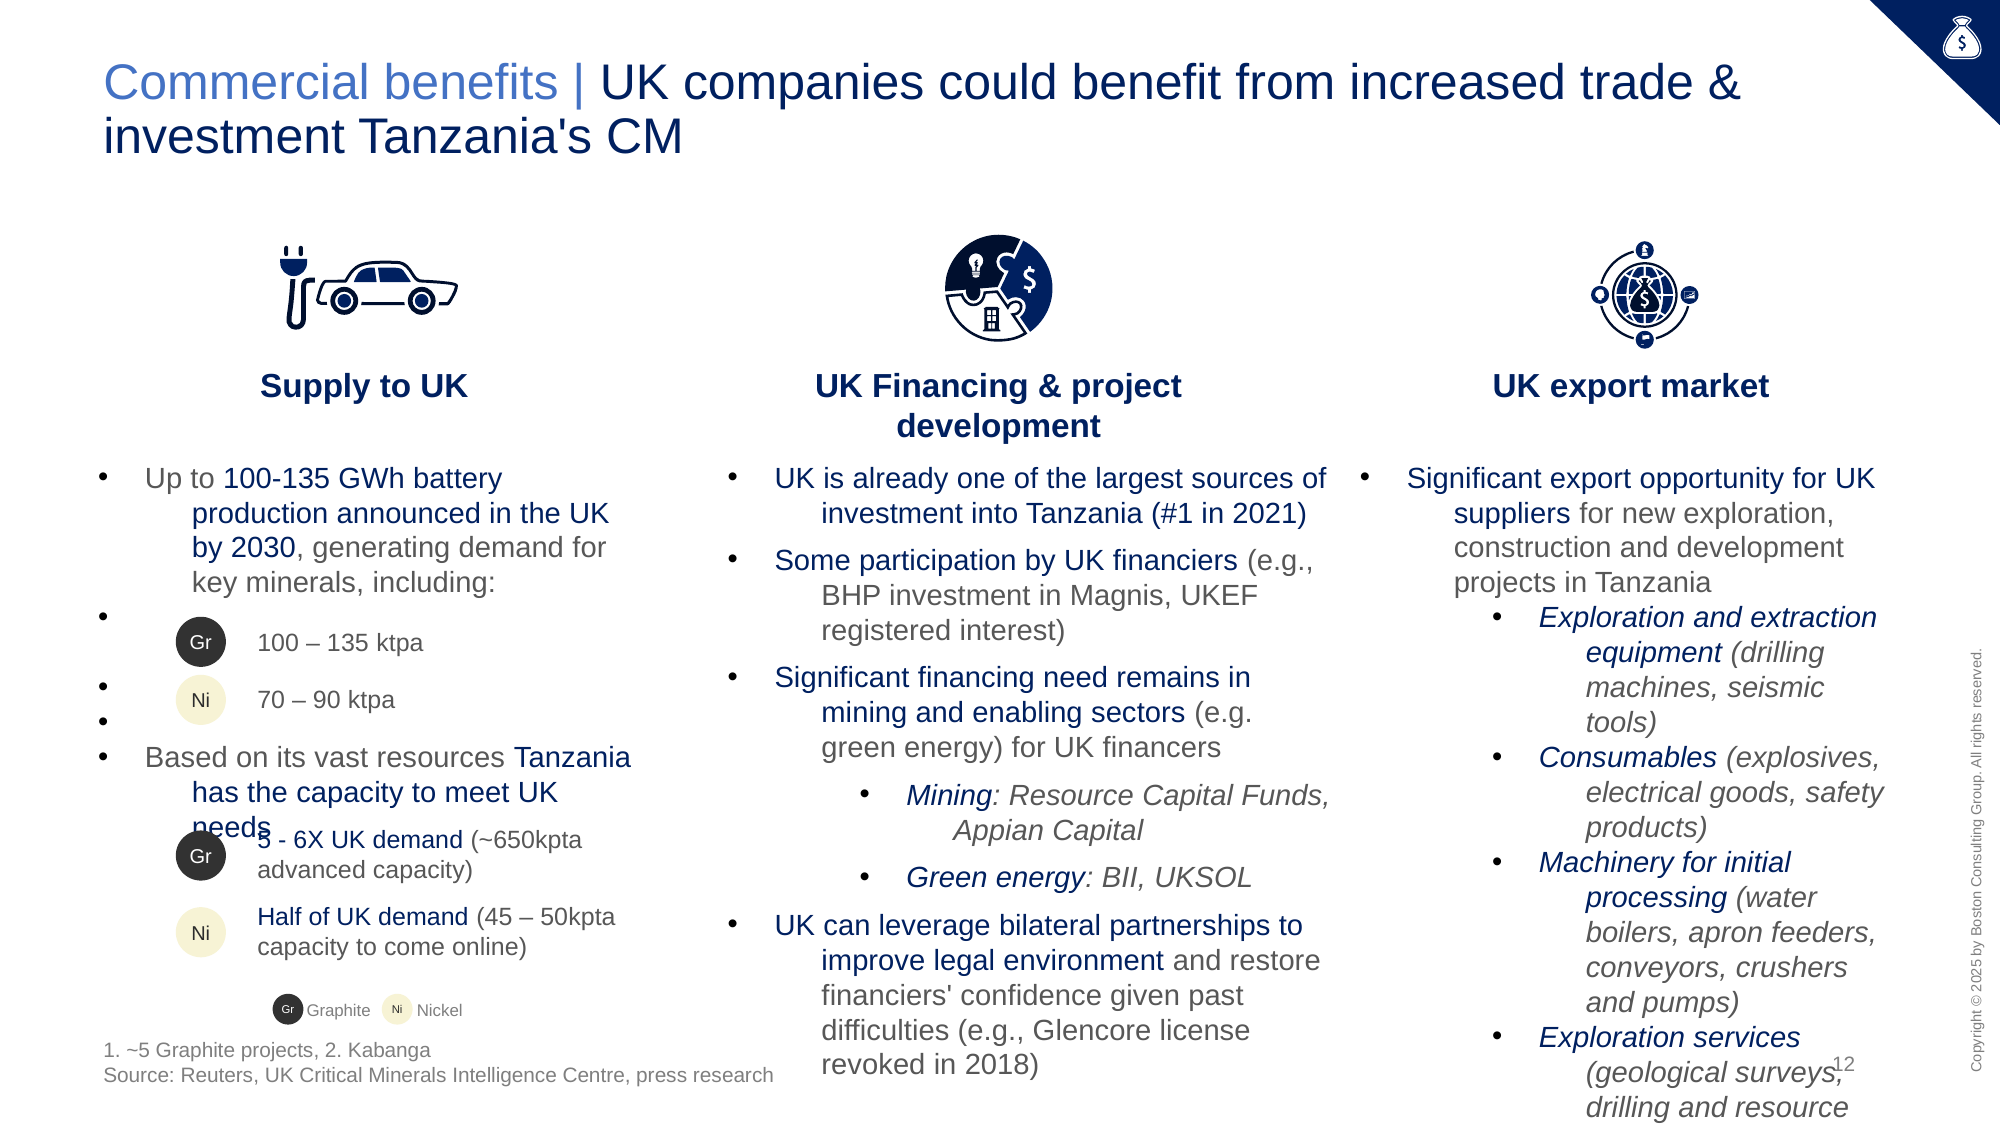

# Commercial benefits | UK companies could benefit from increased trade & investment Tanzania's CM
Supply to UK
UK Financing & project development
UK export market
Up to 100-135 GWh battery production announced in the UK by 2030, generating demand for key minerals, including:
Based on its vast resources Tanzania has the capacity to meet UK needs
UK is already one of the largest sources of investment into Tanzania (#1 in 2021)
Some participation by UK financiers (e.g., BHP investment in Magnis, UKEF registered interest)
Significant financing need remains in mining and enabling sectors (e.g. green energy) for UK financers
Mining: Resource Capital Funds, Appian Capital
Green energy: BII, UKSOL
UK can leverage bilateral partnerships to improve legal environment and restore financiers' confidence given past difficulties (e.g., Glencore license revoked in 2018)
Significant export opportunity for UK suppliers for new exploration, construction and development projects in Tanzania
Exploration and extraction equipment (drilling machines, seismic tools)
Consumables (explosives, electrical goods, safety products)
Machinery for initial processing (water boilers, apron feeders, conveyors, crushers and pumps)
Exploration services (geological surveys, drilling and resource estimation, feasibility studies, mine planning and design)
Gr
100 – 135 ktpa
Ni
70 – 90 ktpa
5 - 6X UK demand (~650kpta advanced capacity)
Gr
Half of UK demand (45 – 50kpta capacity to come online)
Ni
Gr
Graphite
Ni
Nickel
1. ~5 Graphite projects, 2. Kabanga
Source: Reuters, UK Critical Minerals Intelligence Centre, press research